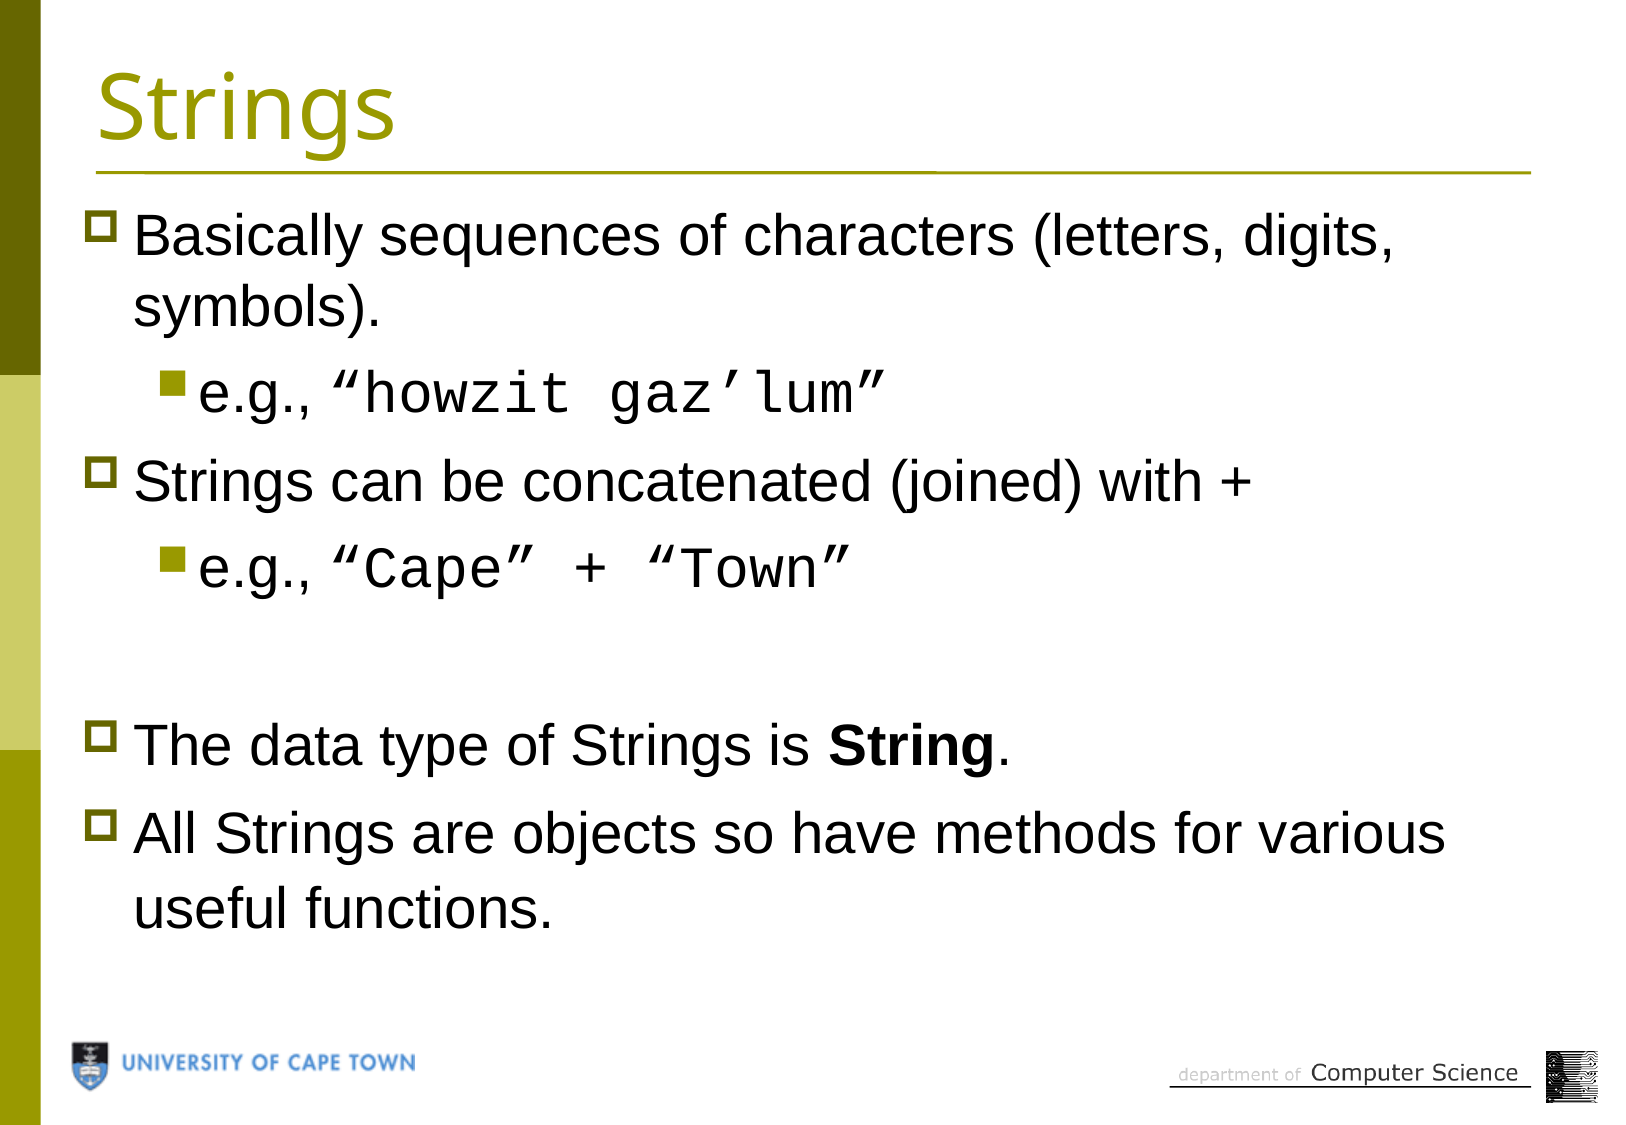

# Strings
Basically sequences of characters (letters, digits, symbols)‏.
e.g., “howzit gaz’lum”
Strings can be concatenated (joined) with +
e.g., “Cape” + “Town”
The data type of Strings is String.
All Strings are objects so have methods for various useful functions.